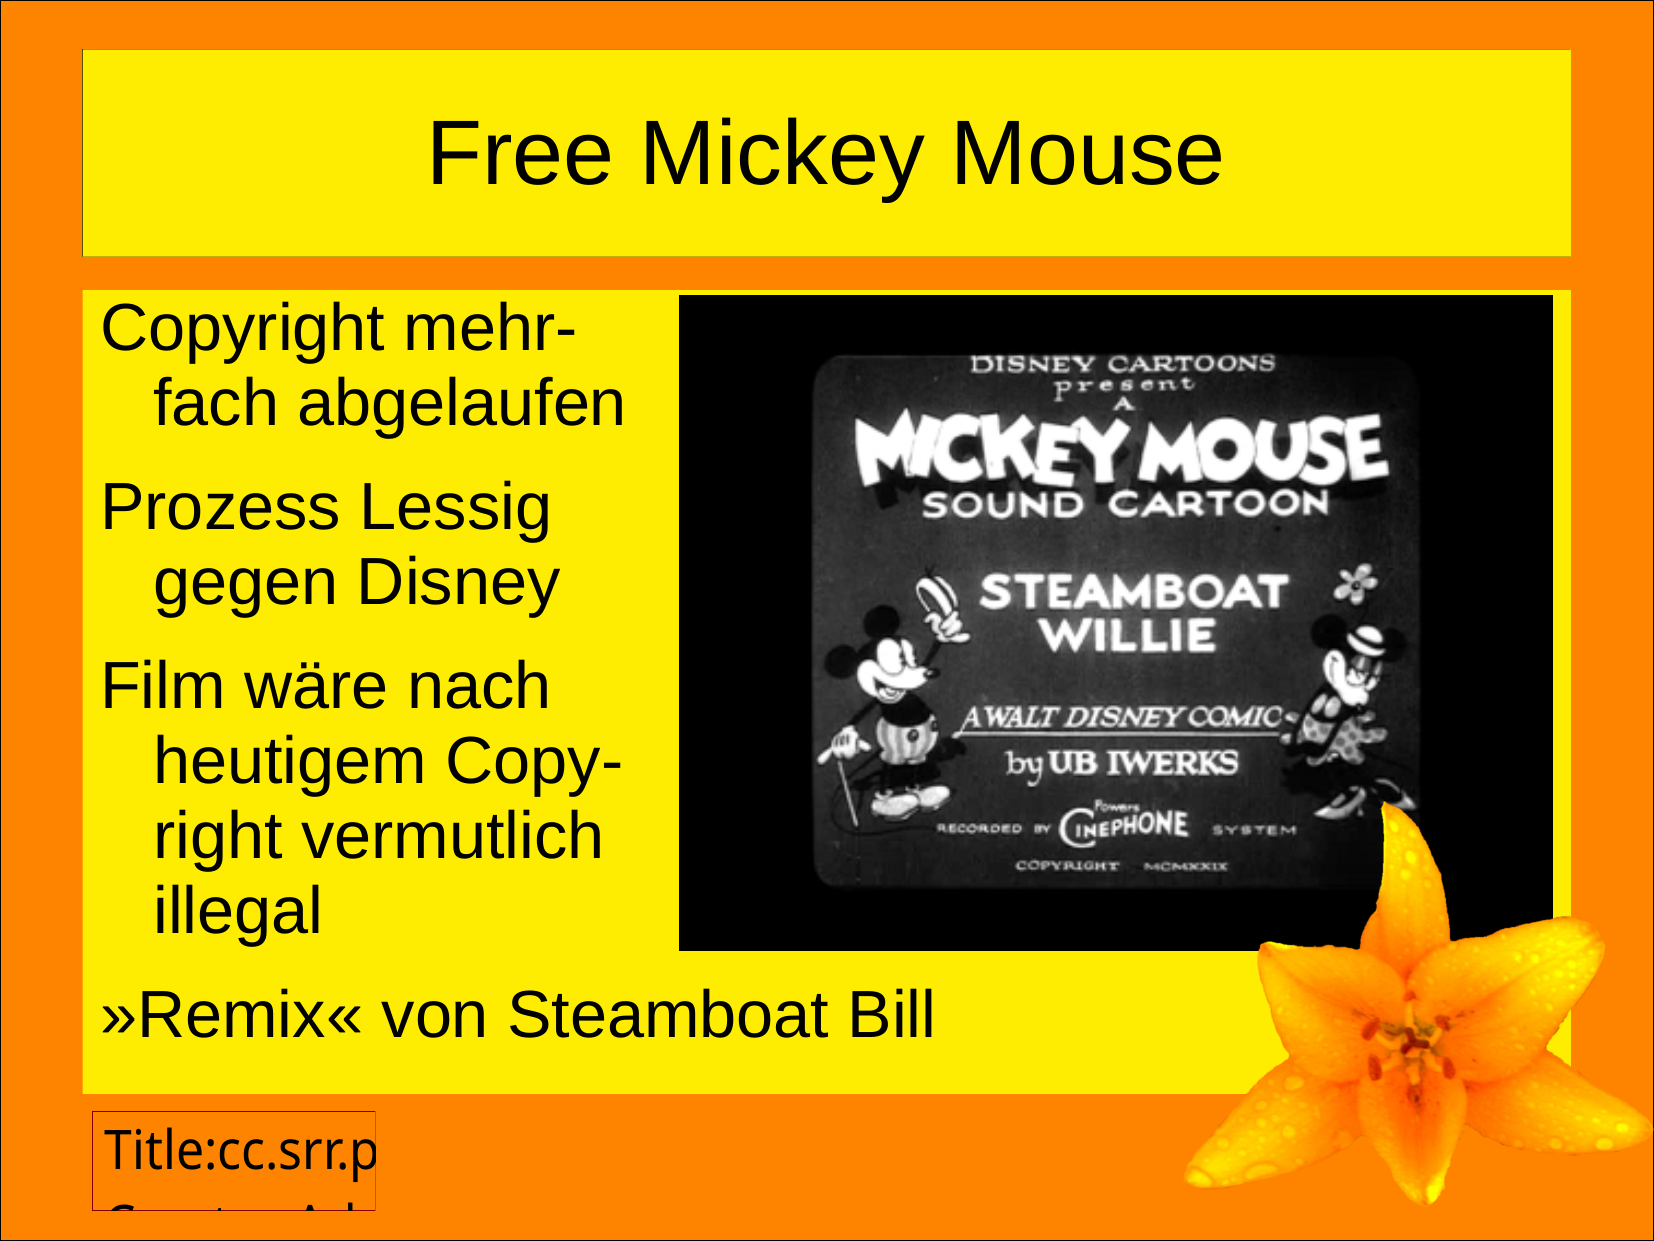

# Free Mickey Mouse
Copyright mehr-
fach abgelaufen
Prozess Lessig
gegen Disney
Film wäre nach
heutigem Copy-
right vermutlich
illegal
»Remix« von Steamboat Bill